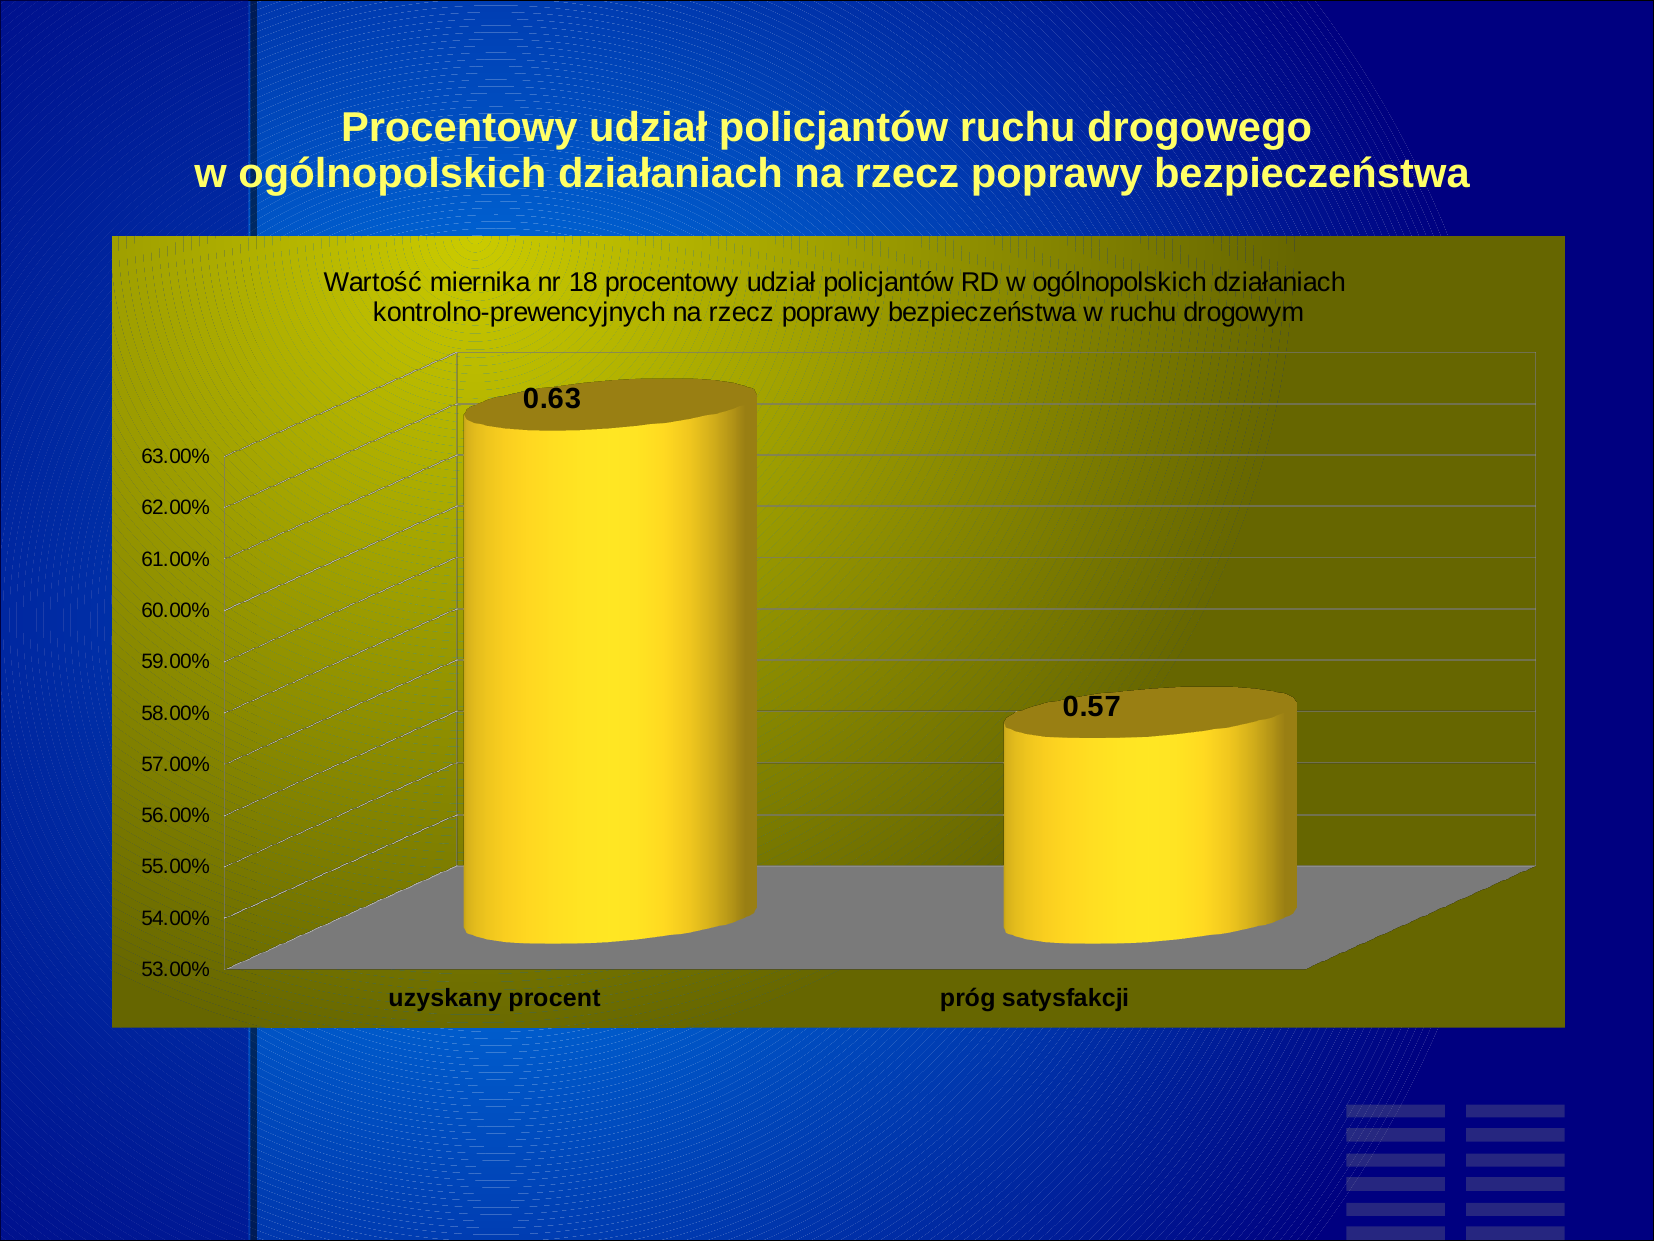

# Procentowy udział policjantów ruchu drogowego w ogólnopolskich działaniach na rzecz poprawy bezpieczeństwa
[unsupported chart]